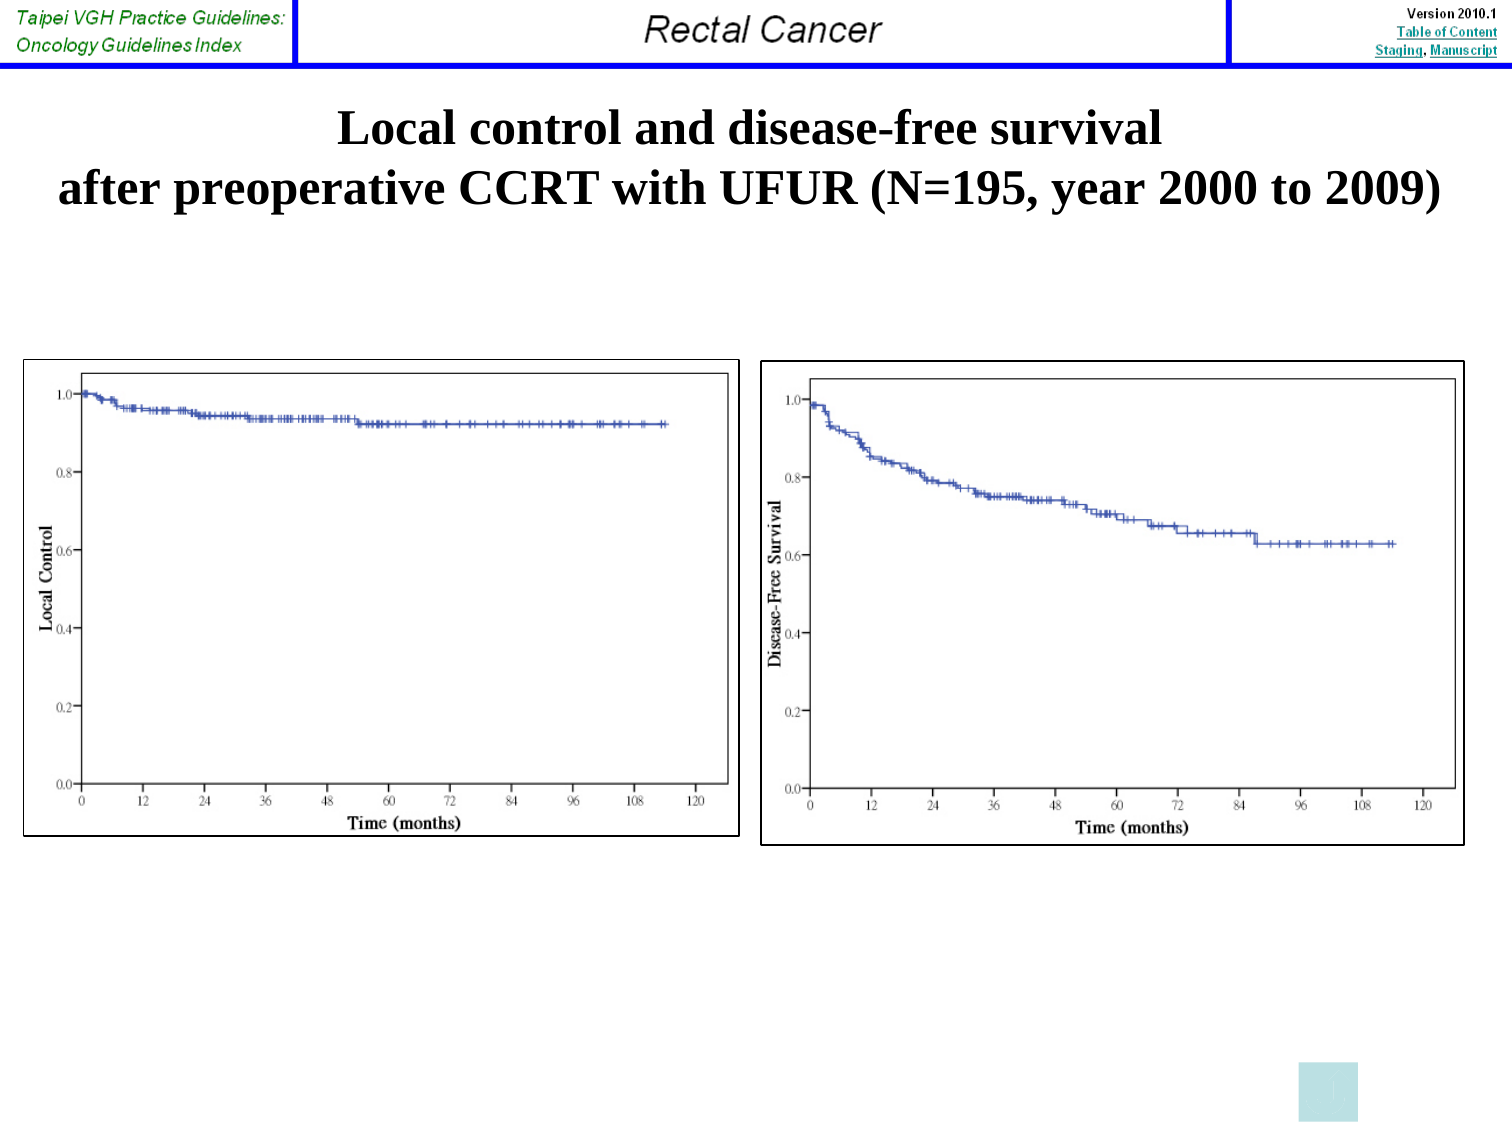

# Local control and disease-free survival after preoperative CCRT with UFUR (N=195, year 2000 to 2009)